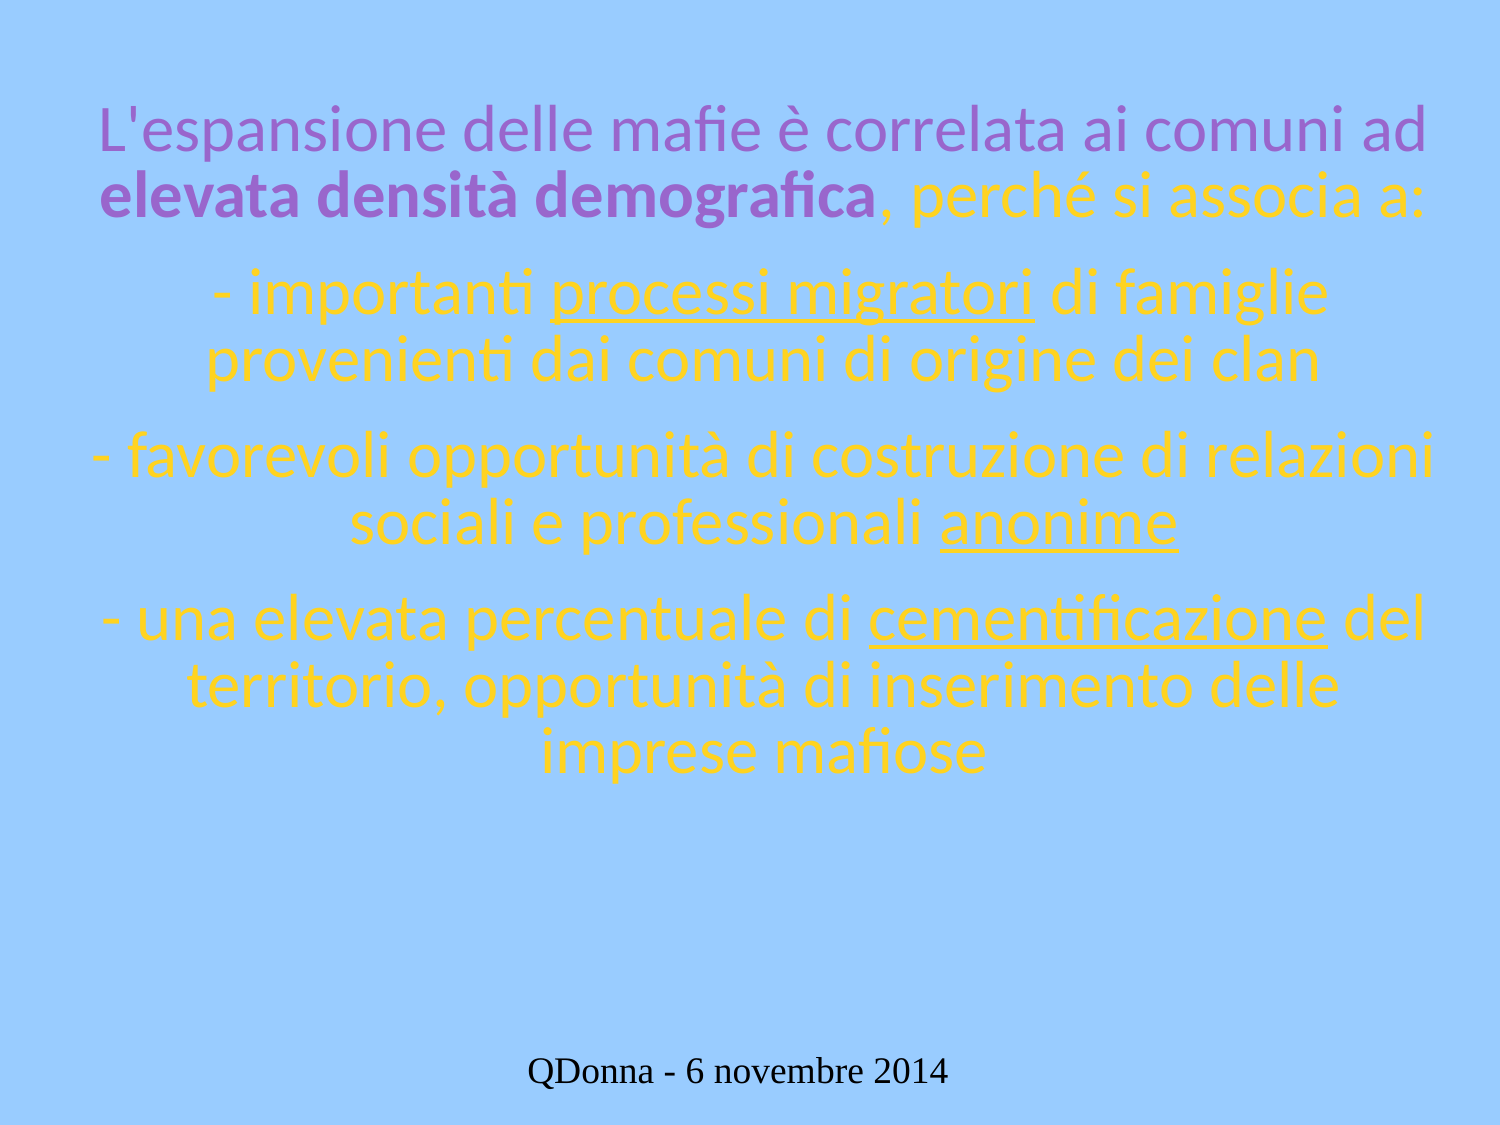

# L'espansione delle mafie è correlata ai comuni ad elevata densità demografica, perché si associa a:
 - importanti processi migratori di famiglie provenienti dai comuni di origine dei clan
- favorevoli opportunità di costruzione di relazioni sociali e professionali anonime
- una elevata percentuale di cementificazione del territorio, opportunità di inserimento delle imprese mafiose
QDonna - 6 novembre 2014